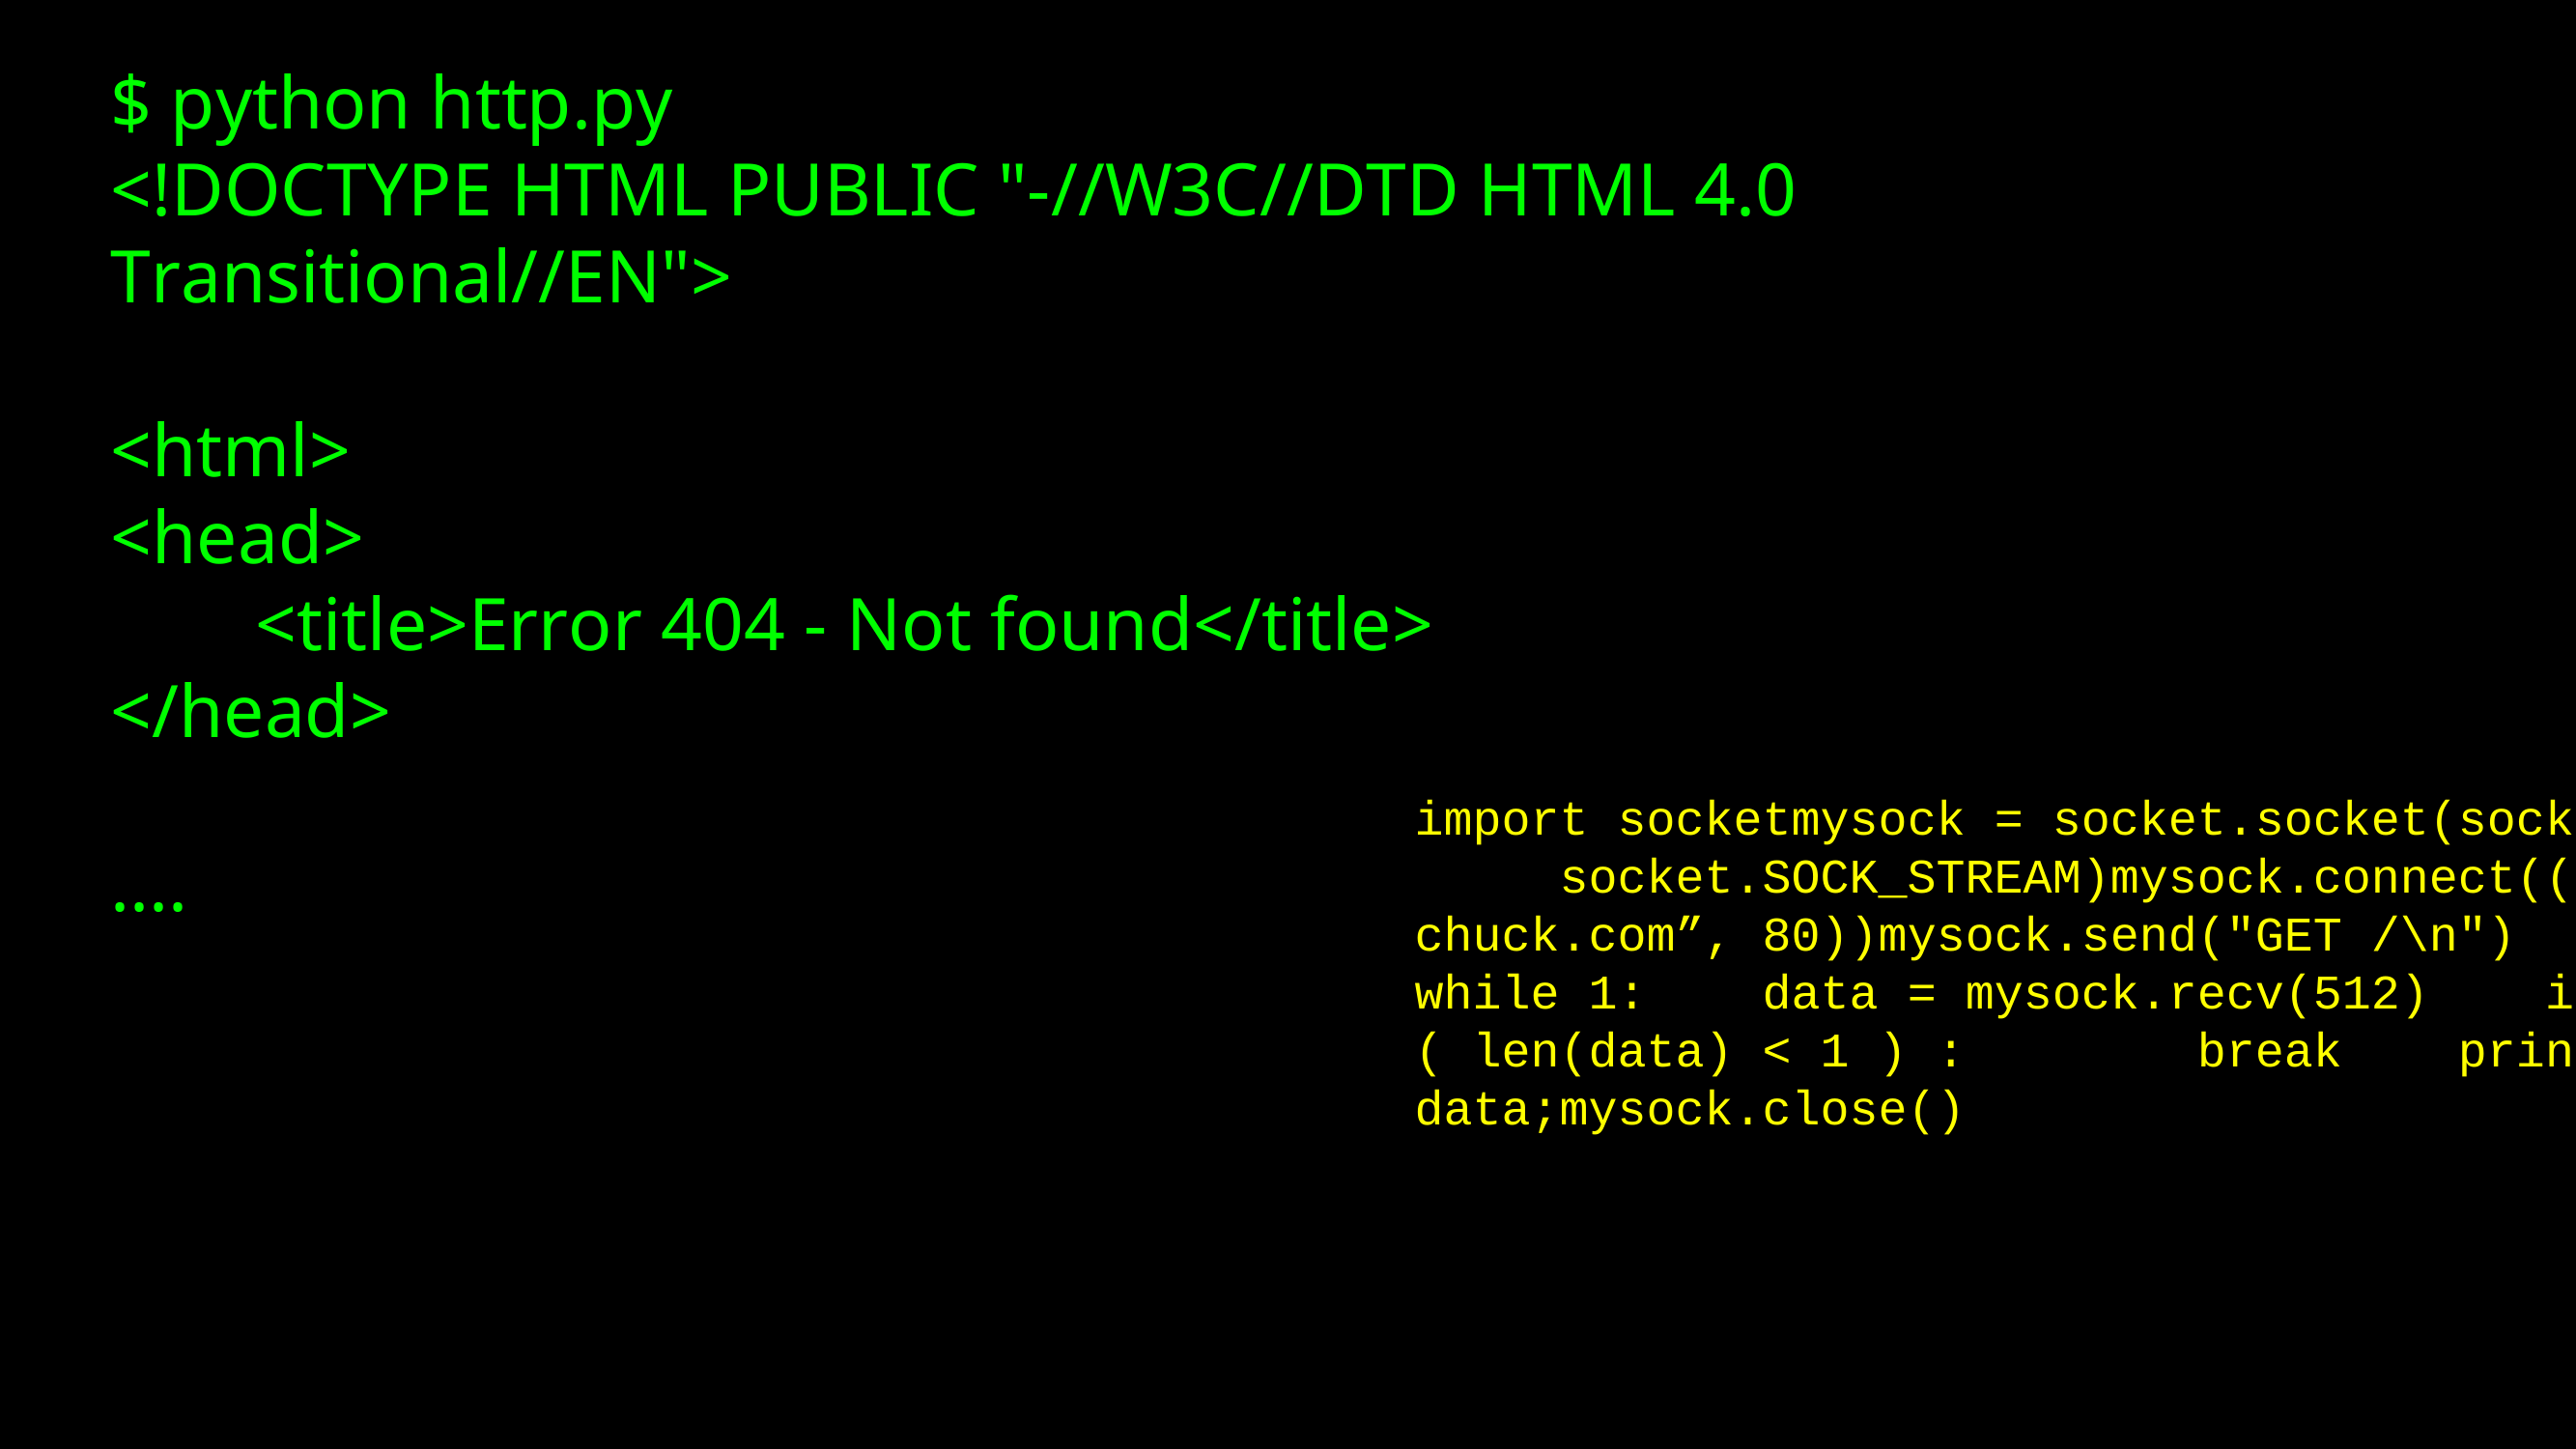

$ python http.py
<!DOCTYPE HTML PUBLIC "-//W3C//DTD HTML 4.0 Transitional//EN">
<html>
<head>
	<title>Error 404 - Not found</title>
</head>
....
import socketmysock = socket.socket(socket.AF_INET,
 socket.SOCK_STREAM)mysock.connect((“www.dr-chuck.com”, 80))mysock.send("GET /\n")
while 1: data = mysock.recv(512) if ( len(data) < 1 ) : break print data;mysock.close()